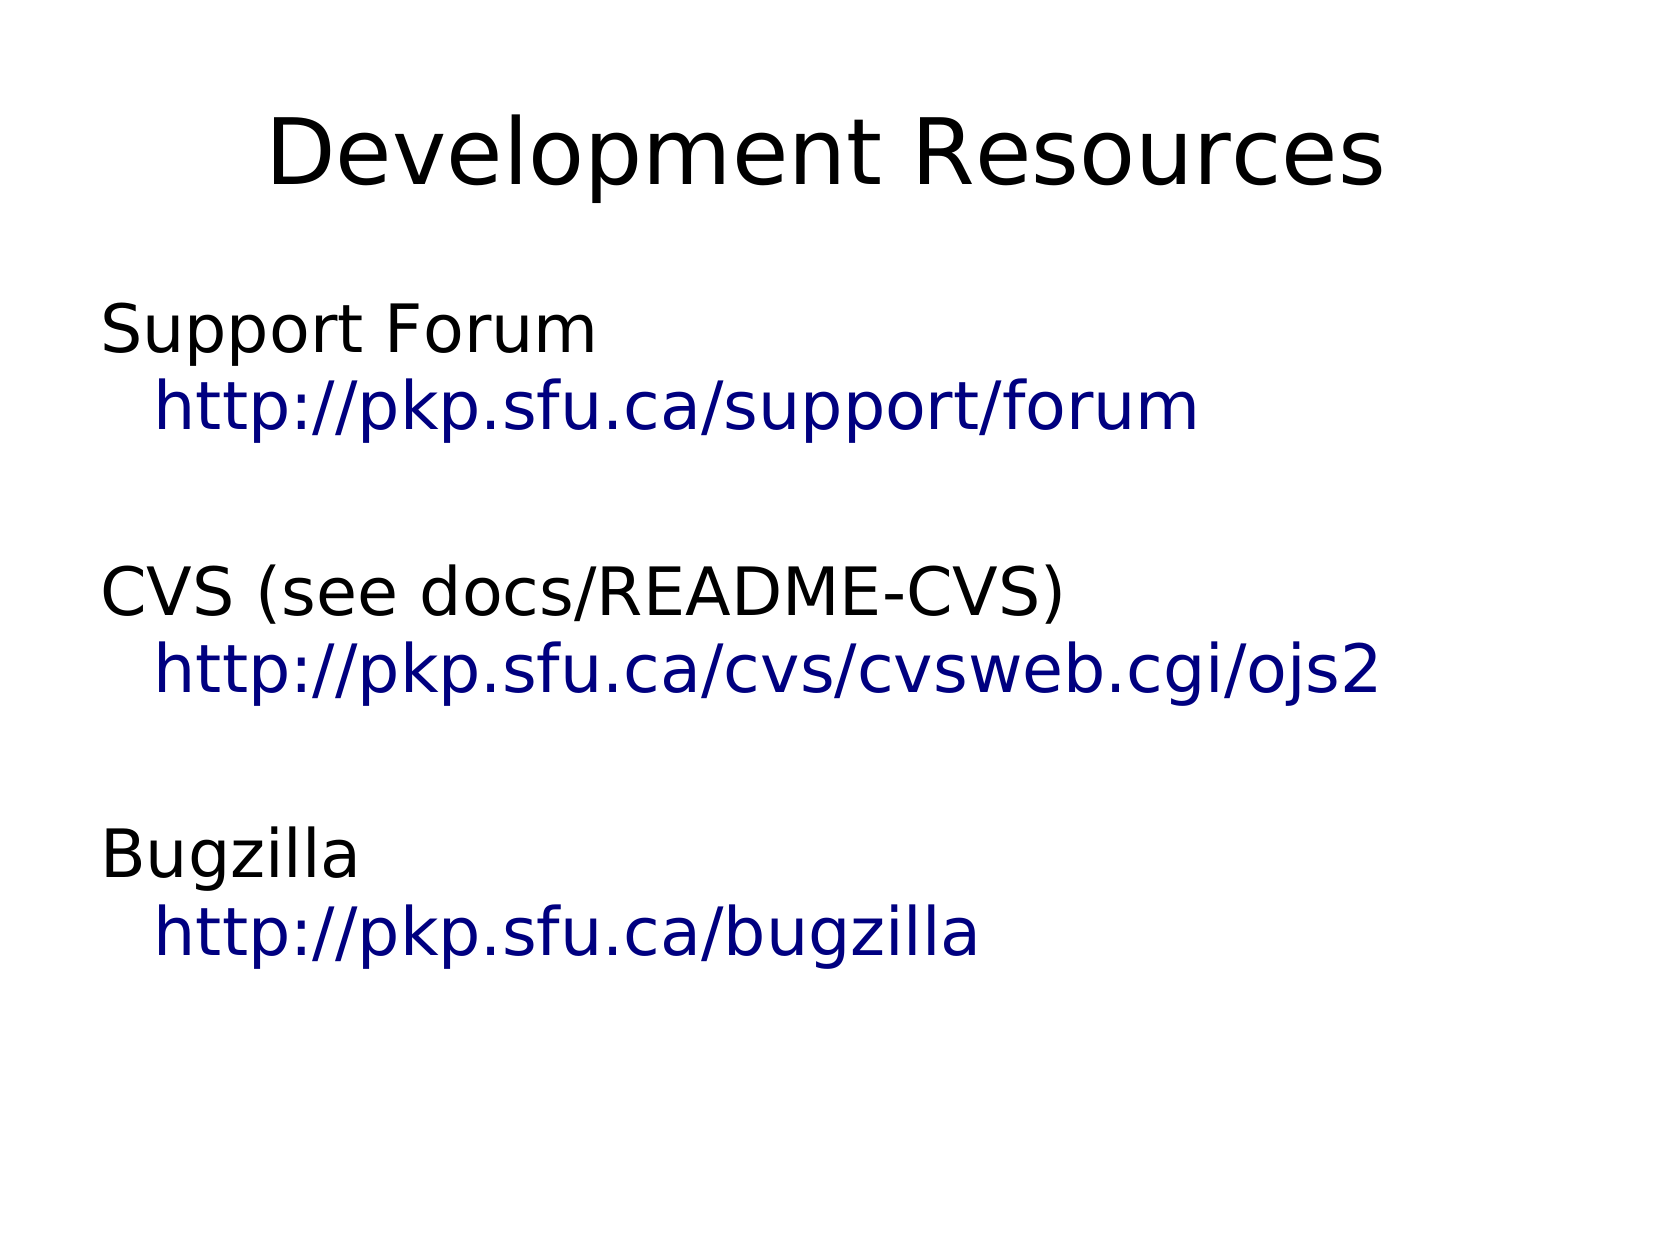

# Development Resources
Support Forum http://pkp.sfu.ca/support/forum
CVS (see docs/README-CVS)
http://pkp.sfu.ca/cvs/cvsweb.cgi/ojs2
Bugzilla
http://pkp.sfu.ca/bugzilla